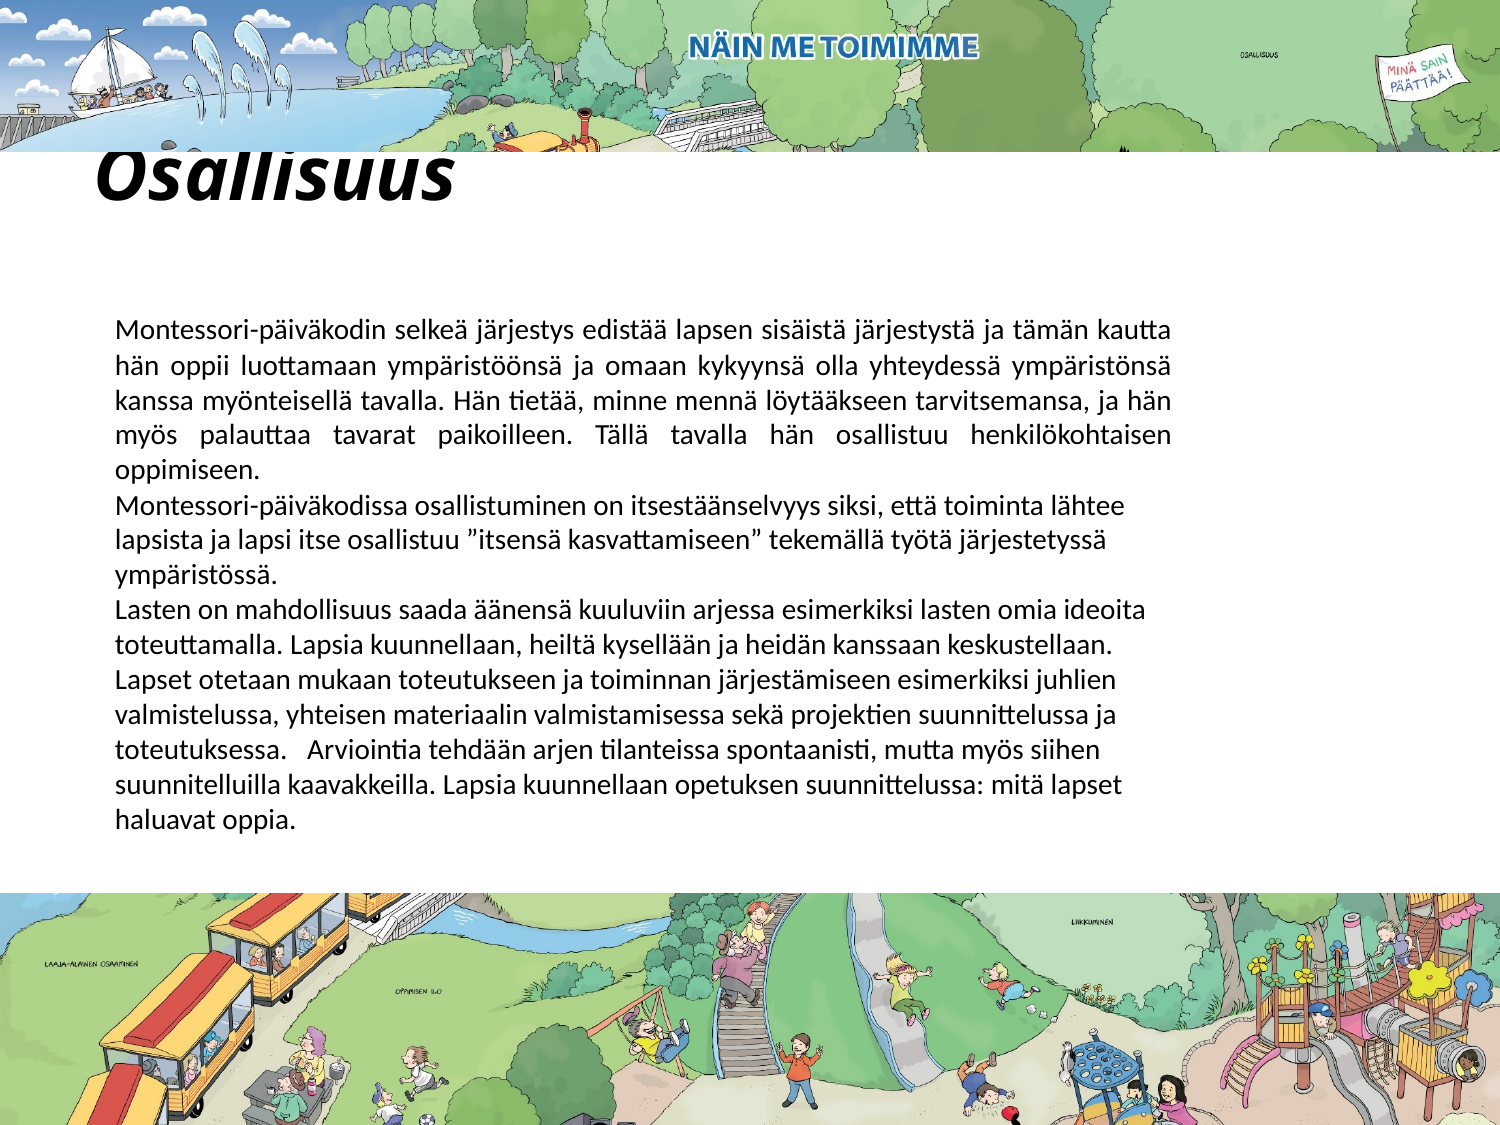

Osallisuus
Montessori-päiväkodin selkeä järjestys edistää lapsen sisäistä järjestystä ja tämän kautta hän oppii luottamaan ympäristöönsä ja omaan kykyynsä olla yhteydessä ympäristönsä kanssa myönteisellä tavalla. Hän tietää, minne mennä löytääkseen tarvitsemansa, ja hän myös palauttaa tavarat paikoilleen. Tällä tavalla hän osallistuu henkilökohtaisen oppimiseen.
Montessori-päiväkodissa osallistuminen on itsestäänselvyys siksi, että toiminta lähtee lapsista ja lapsi itse osallistuu ”itsensä kasvattamiseen” tekemällä työtä järjestetyssä ympäristössä.
Lasten on mahdollisuus saada äänensä kuuluviin arjessa esimerkiksi lasten omia ideoita  toteuttamalla. Lapsia kuunnellaan, heiltä kysellään ja heidän kanssaan keskustellaan. Lapset otetaan mukaan toteutukseen ja toiminnan järjestämiseen esimerkiksi juhlien valmistelussa, yhteisen materiaalin valmistamisessa sekä projektien suunnittelussa ja toteutuksessa.  Arviointia tehdään arjen tilanteissa spontaanisti, mutta myös siihen suunnitelluilla kaavakkeilla. Lapsia kuunnellaan opetuksen suunnittelussa: mitä lapset haluavat oppia.